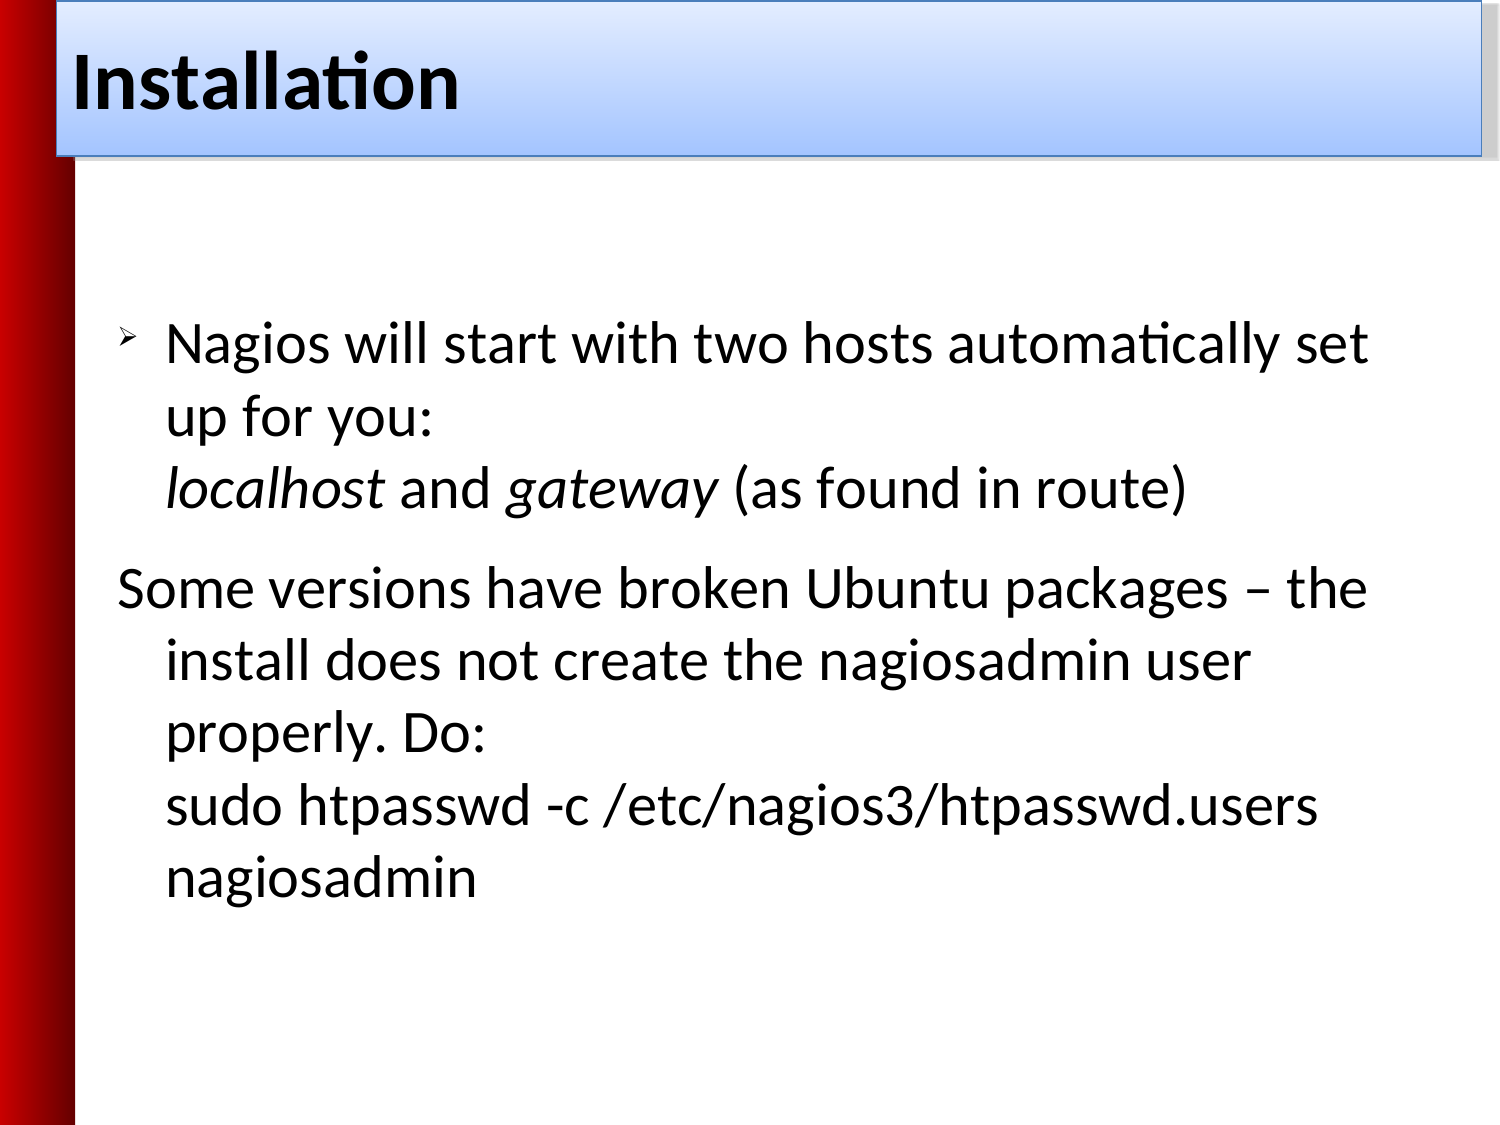

Installation
Nagios will start with two hosts automatically set up for you:
localhost and gateway (as found in route)
Some versions have broken Ubuntu packages – the install does not create the nagiosadmin user properly. Do:
sudo htpasswd -c /etc/nagios3/htpasswd.users nagiosadmin